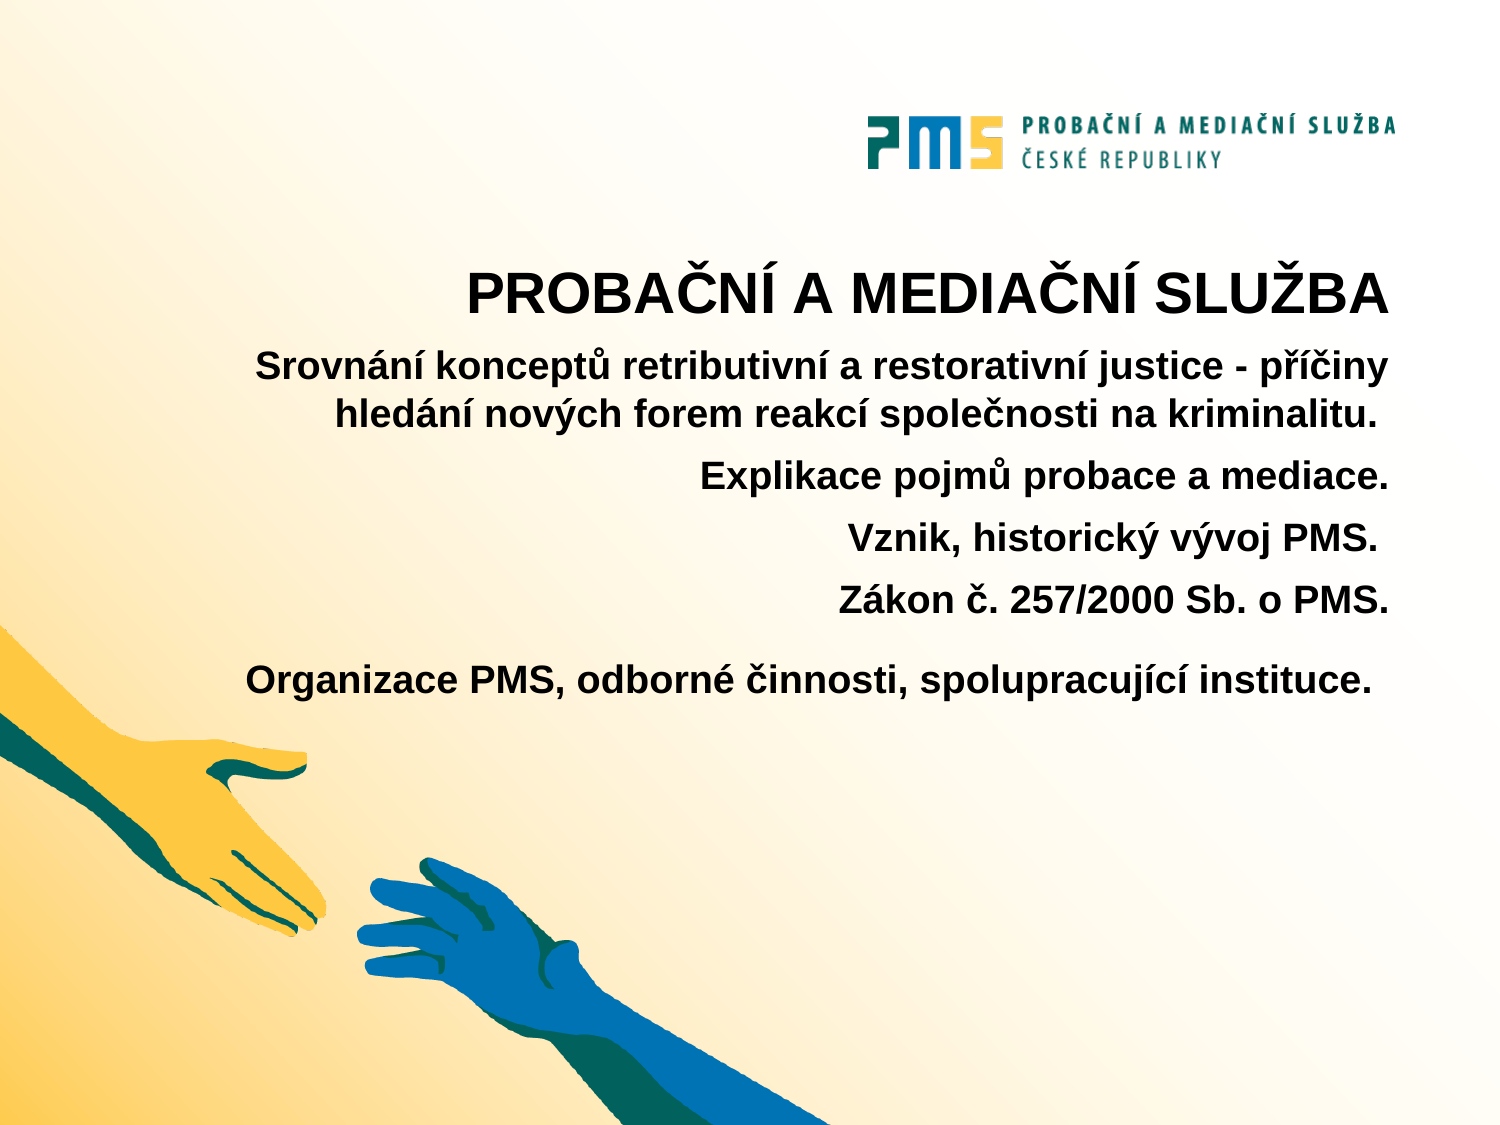

# PROBAČNÍ A MEDIAČNÍ SLUŽBA
Srovnání konceptů retributivní a restorativní justice - příčiny hledání nových forem reakcí společnosti na kriminalitu.
Explikace pojmů probace a mediace.
Vznik, historický vývoj PMS.
Zákon č. 257/2000 Sb. o PMS.
Organizace PMS, odborné činnosti, spolupracující instituce.